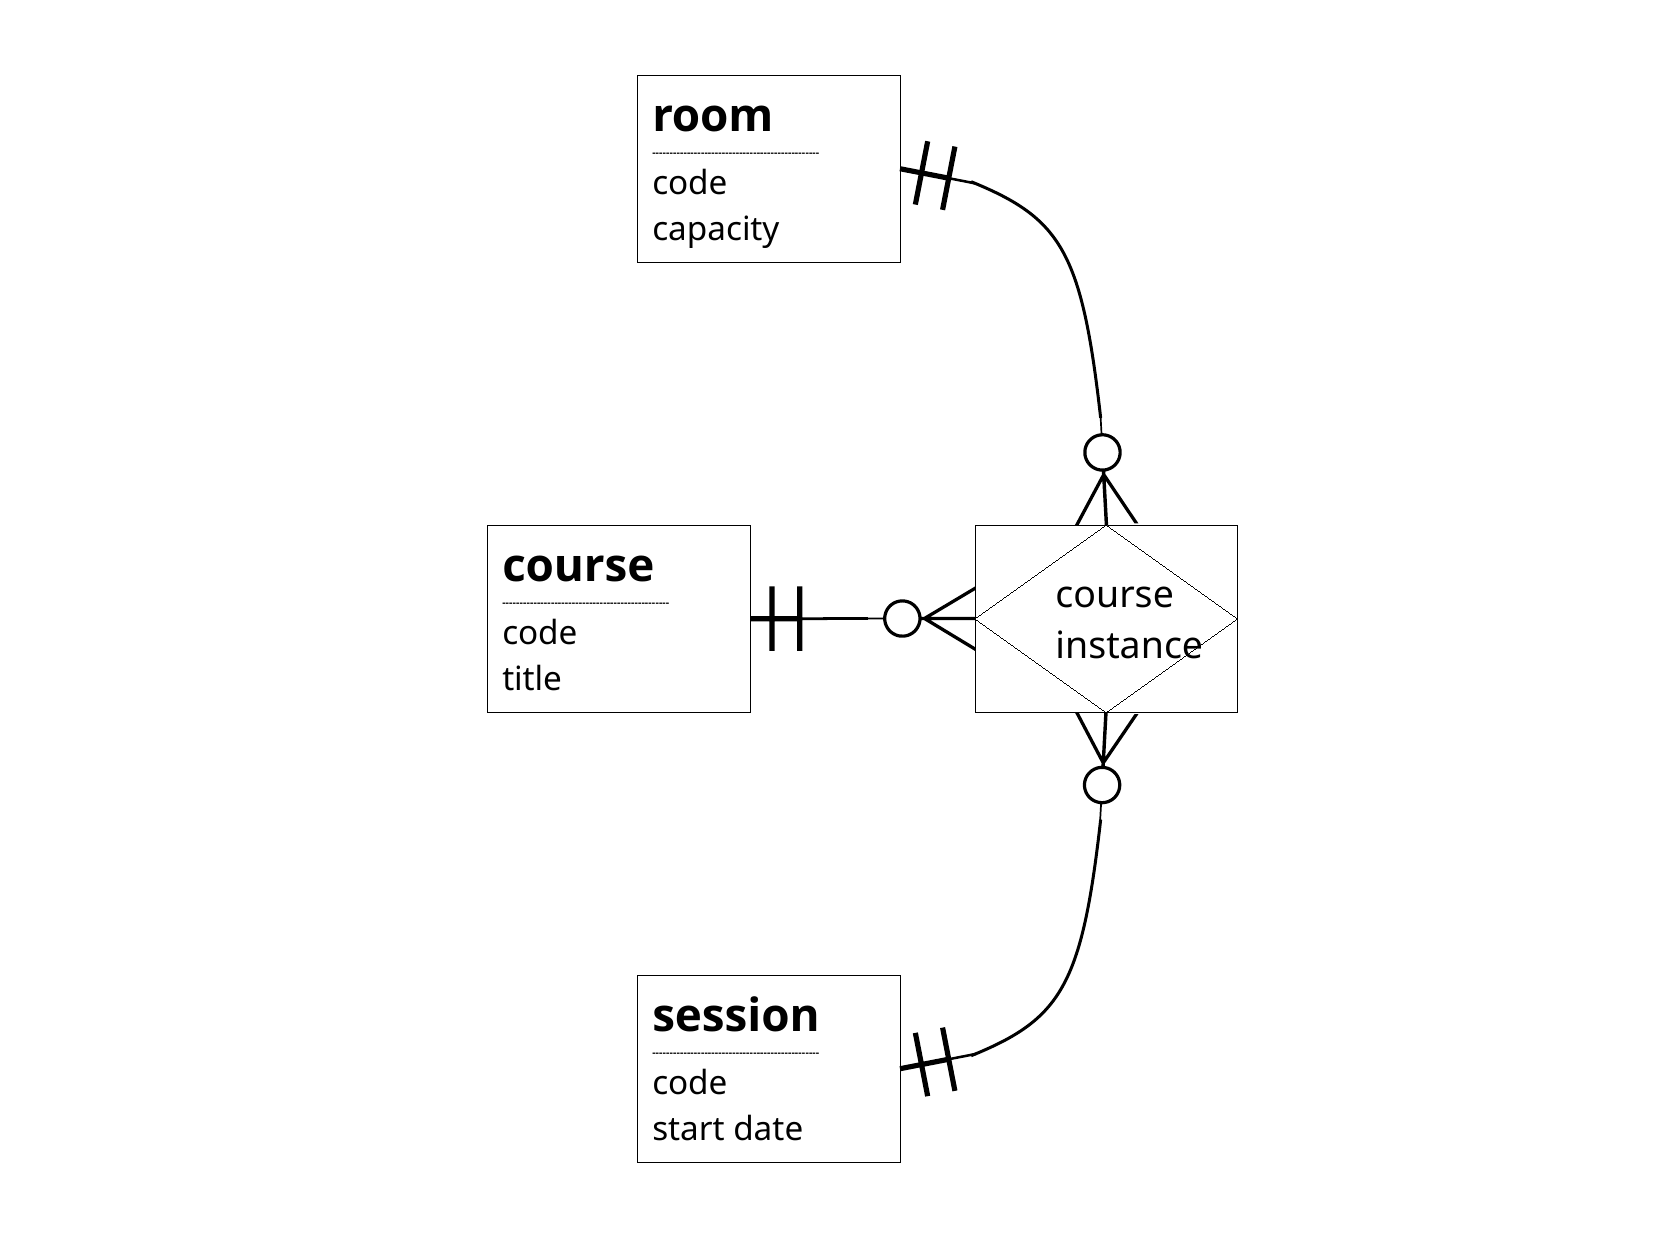

room
------------------------------------------------
code
capacity
course
------------------------------------------------
code
title
course
instance
session
------------------------------------------------
code
start date